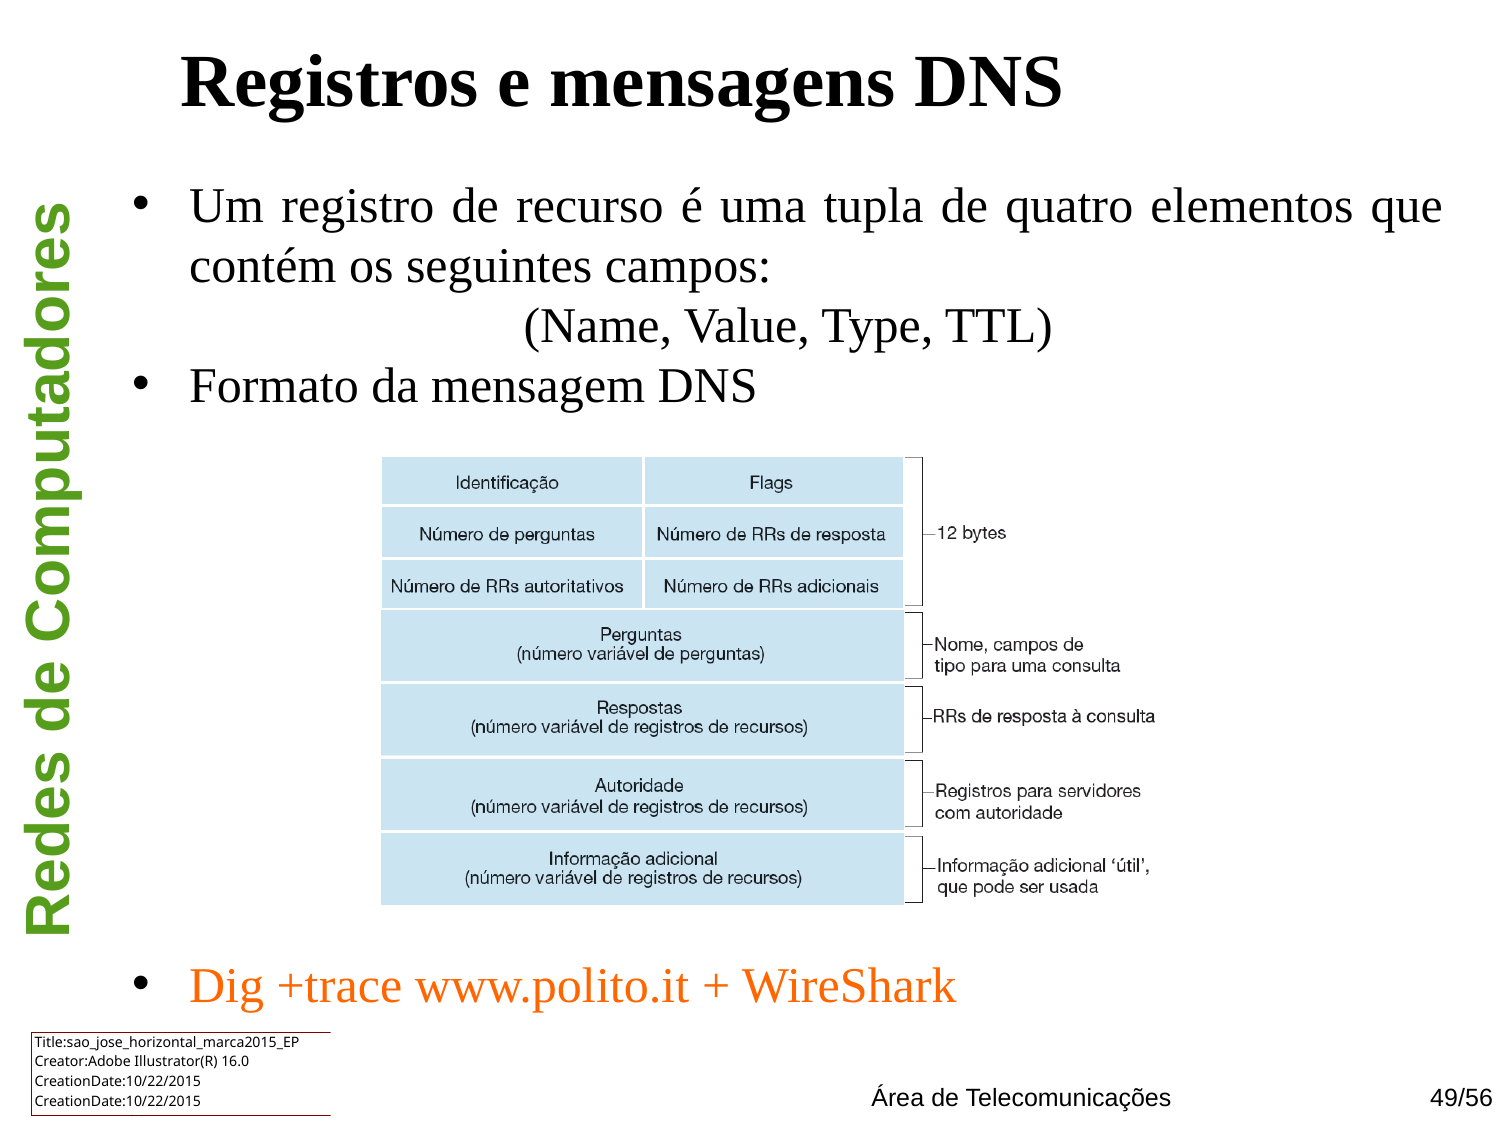

Registros e mensagens DNS
Um registro de recurso é uma tupla de quatro elementos que contém os seguintes campos:
(Name, Value, Type, TTL)
Formato da mensagem DNS
Dig +trace www.polito.it + WireShark